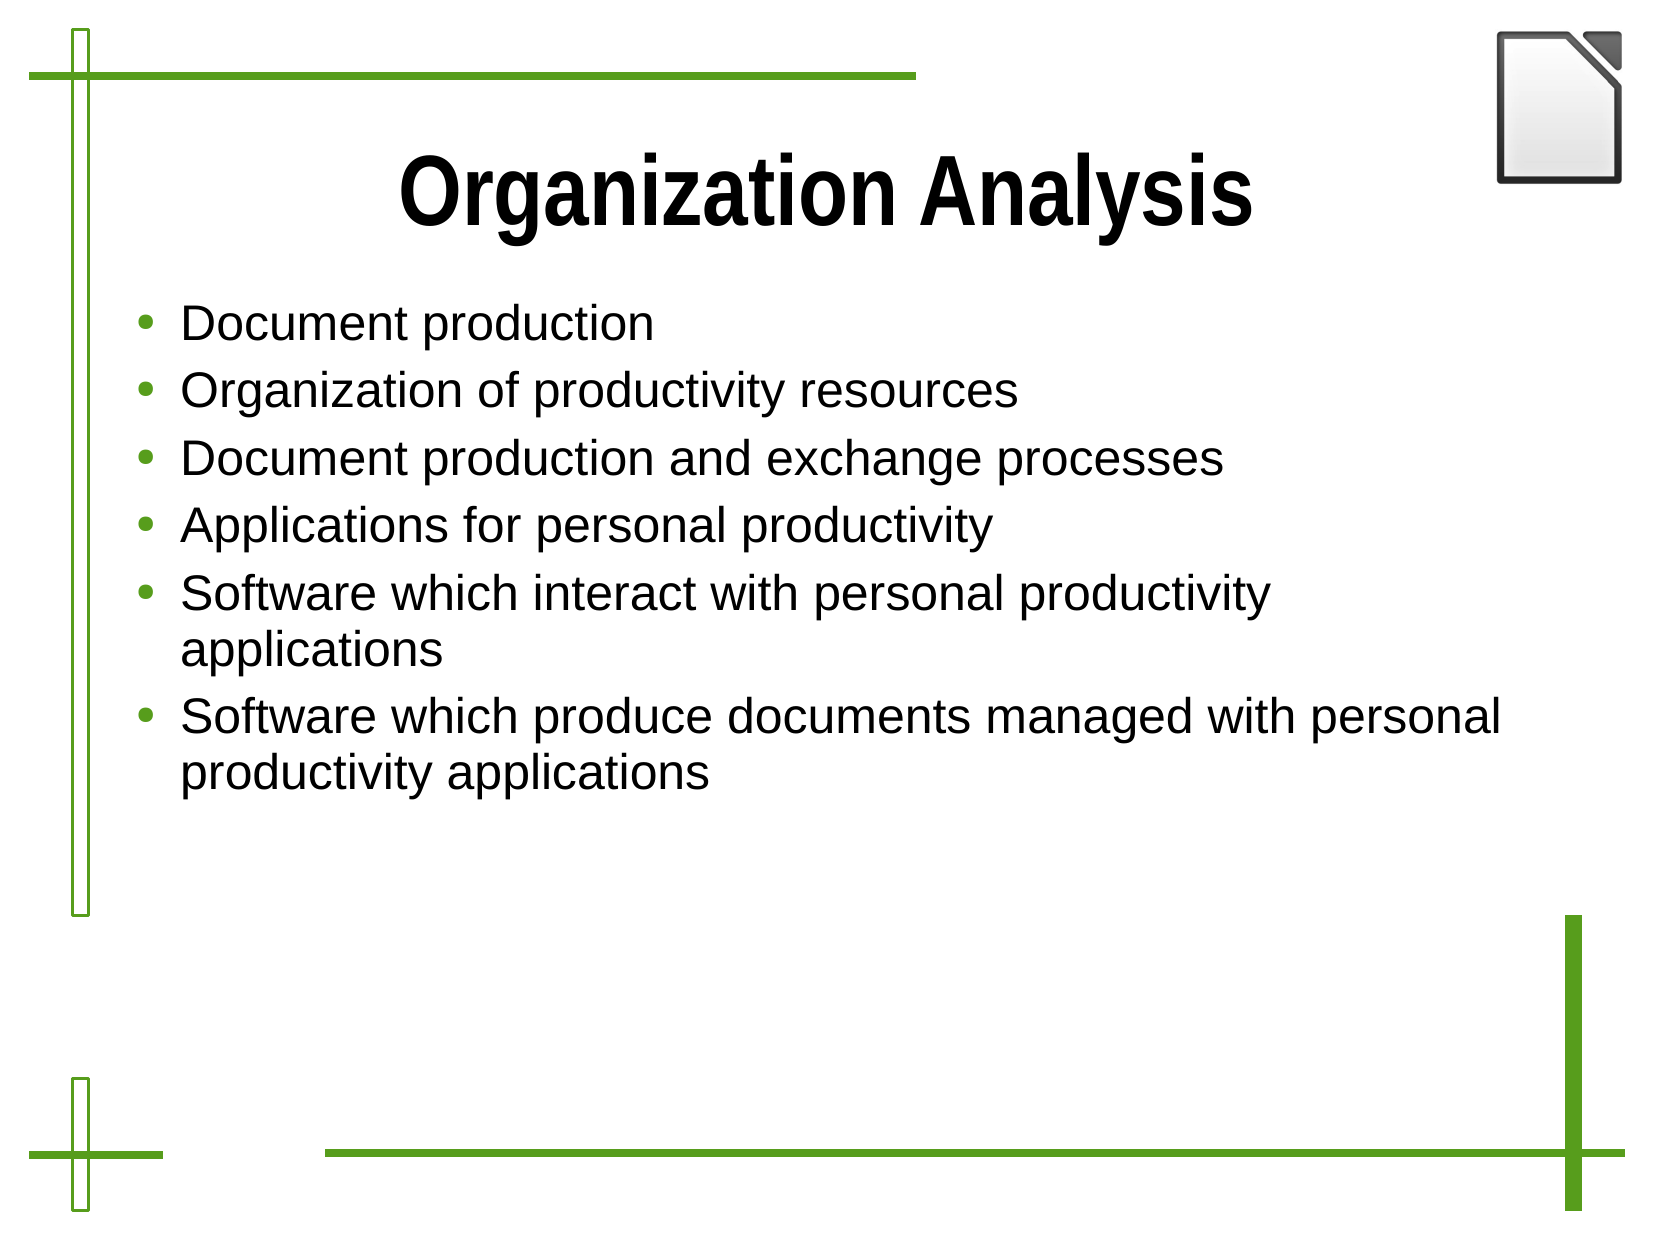

# Organization Analysis
Document production
Organization of productivity resources
Document production and exchange processes
Applications for personal productivity
Software which interact with personal productivity applications
Software which produce documents managed with personal productivity applications